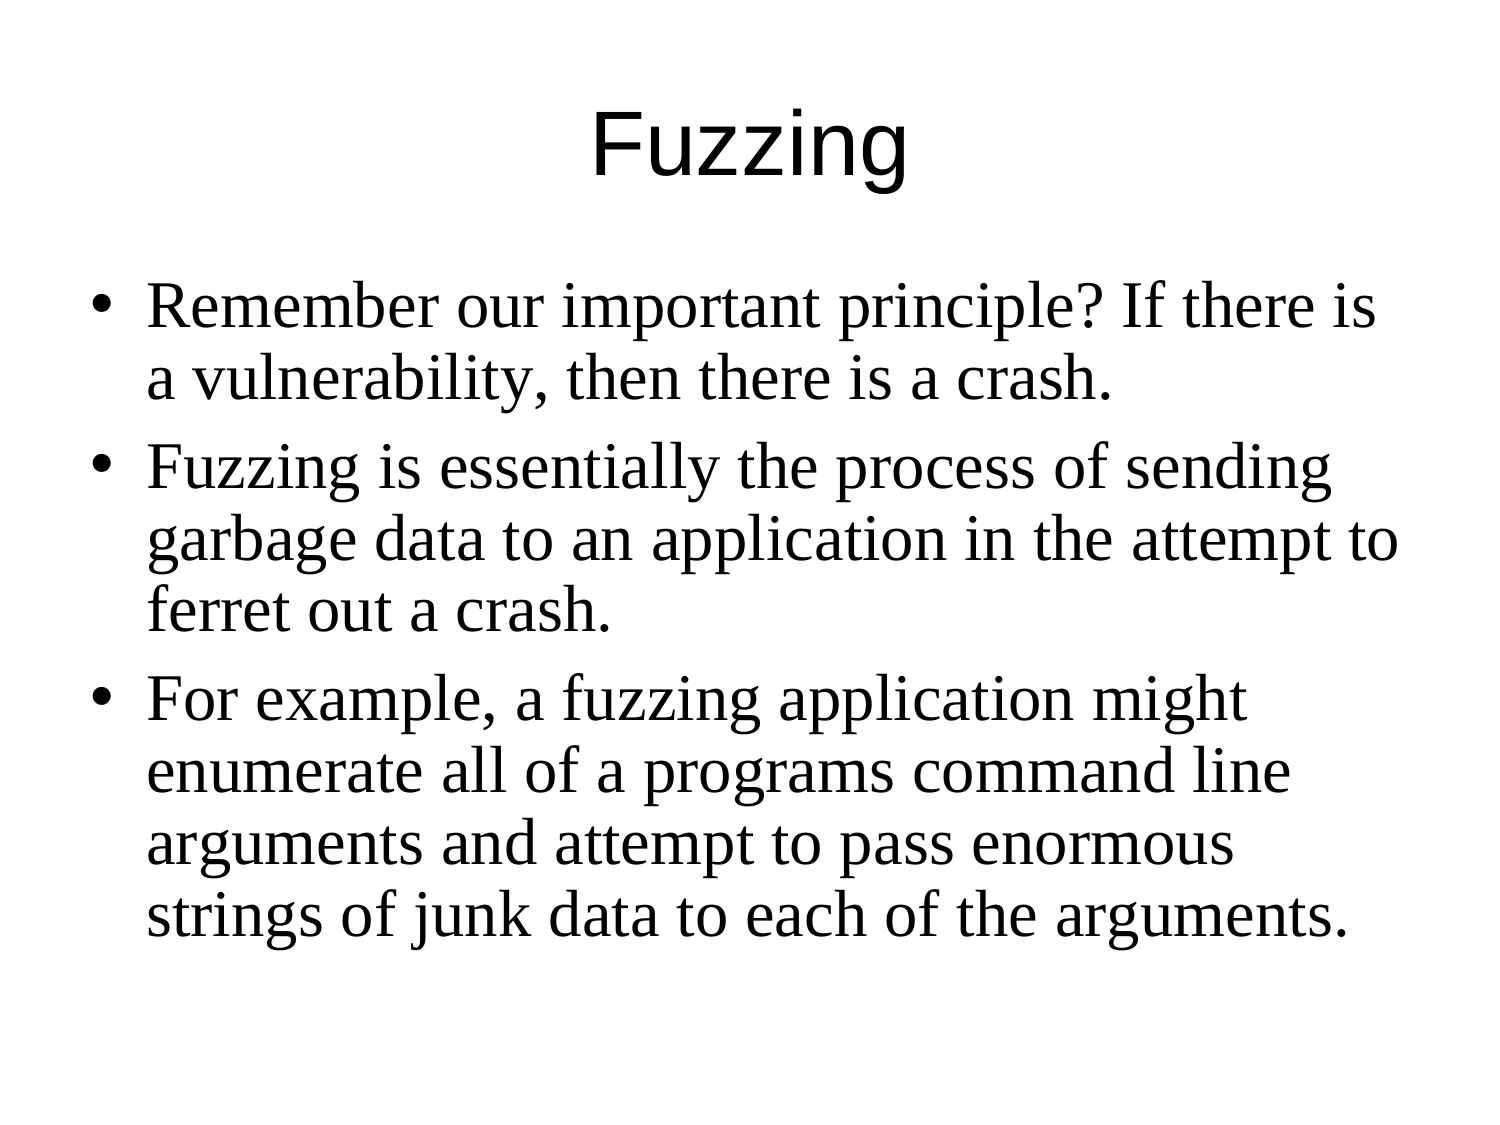

# Fuzzing
Remember our important principle? If there is a vulnerability, then there is a crash.
Fuzzing is essentially the process of sending garbage data to an application in the attempt to ferret out a crash.
For example, a fuzzing application might enumerate all of a programs command line arguments and attempt to pass enormous strings of junk data to each of the arguments.